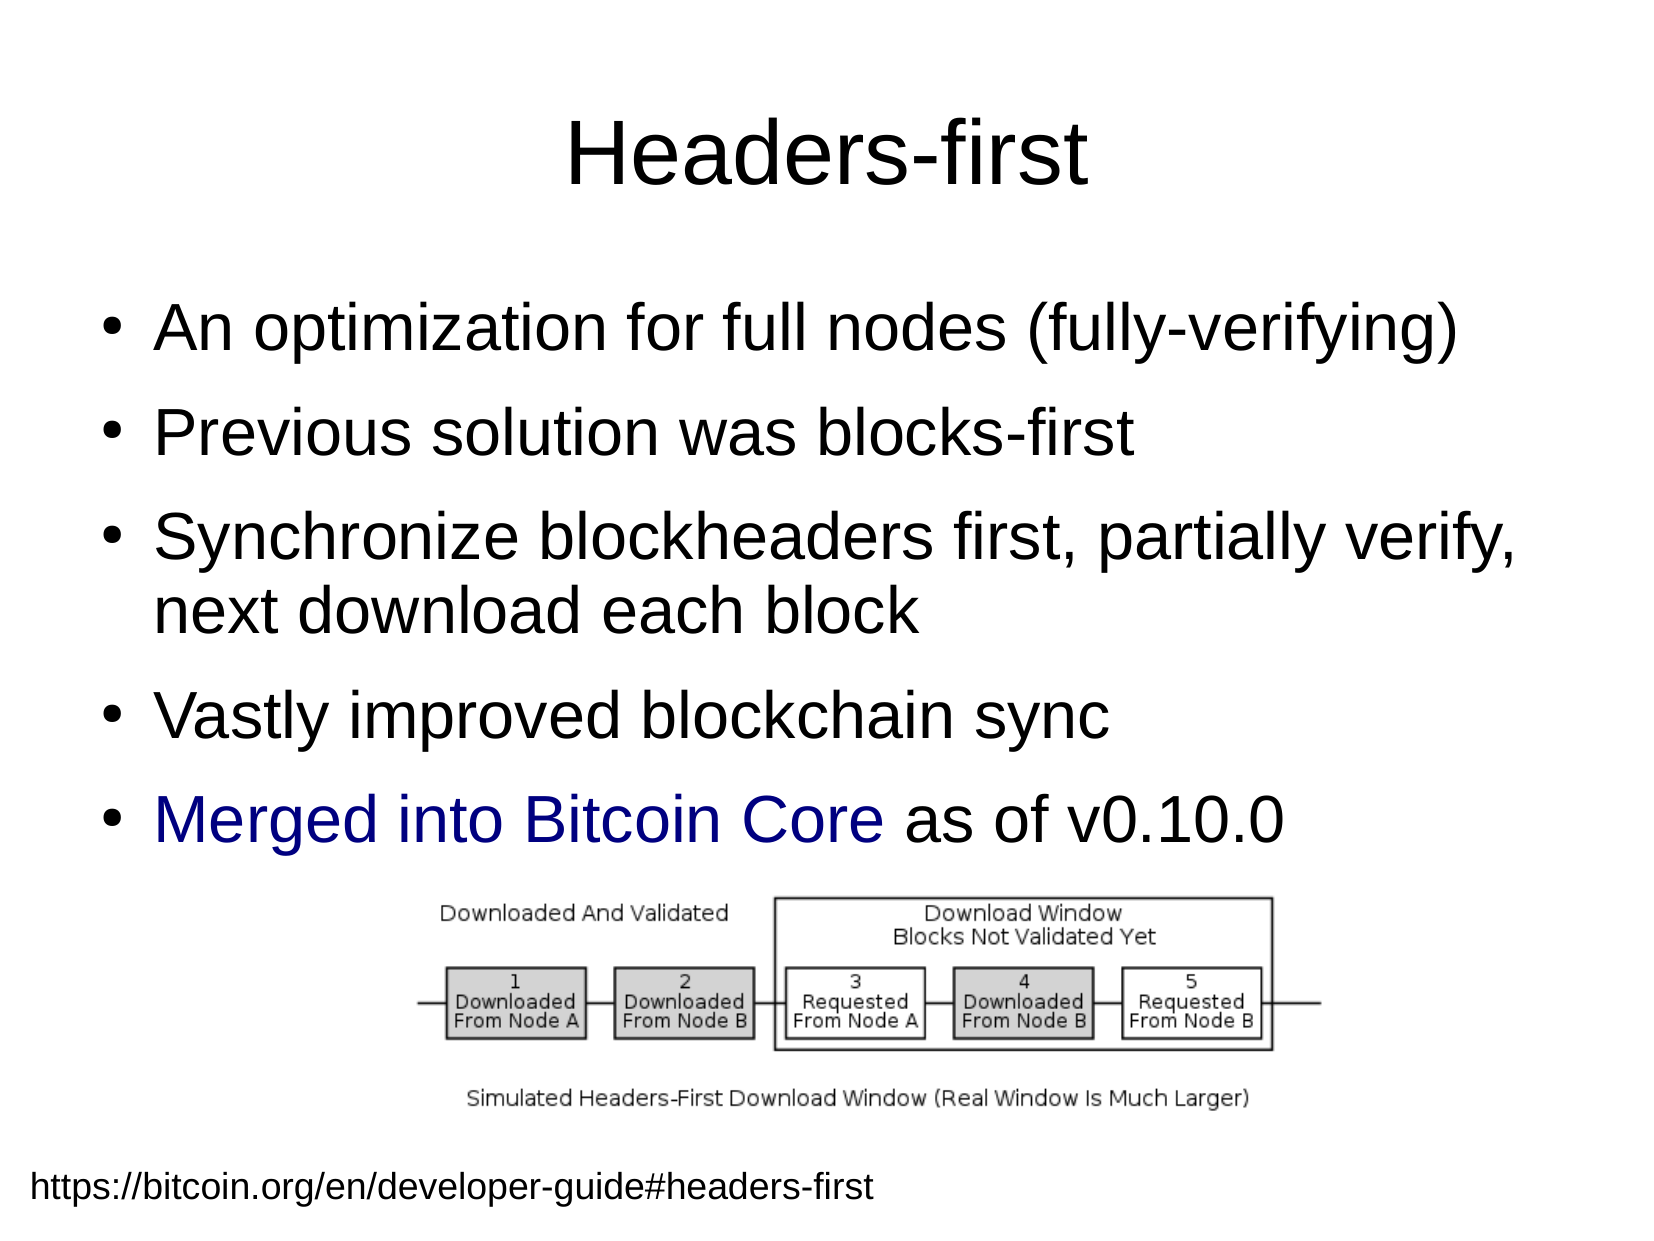

# Headers-first
An optimization for full nodes (fully-verifying)
Previous solution was blocks-first
Synchronize blockheaders first, partially verify, next download each block
Vastly improved blockchain sync
Merged into Bitcoin Core as of v0.10.0
https://bitcoin.org/en/developer-guide#headers-first